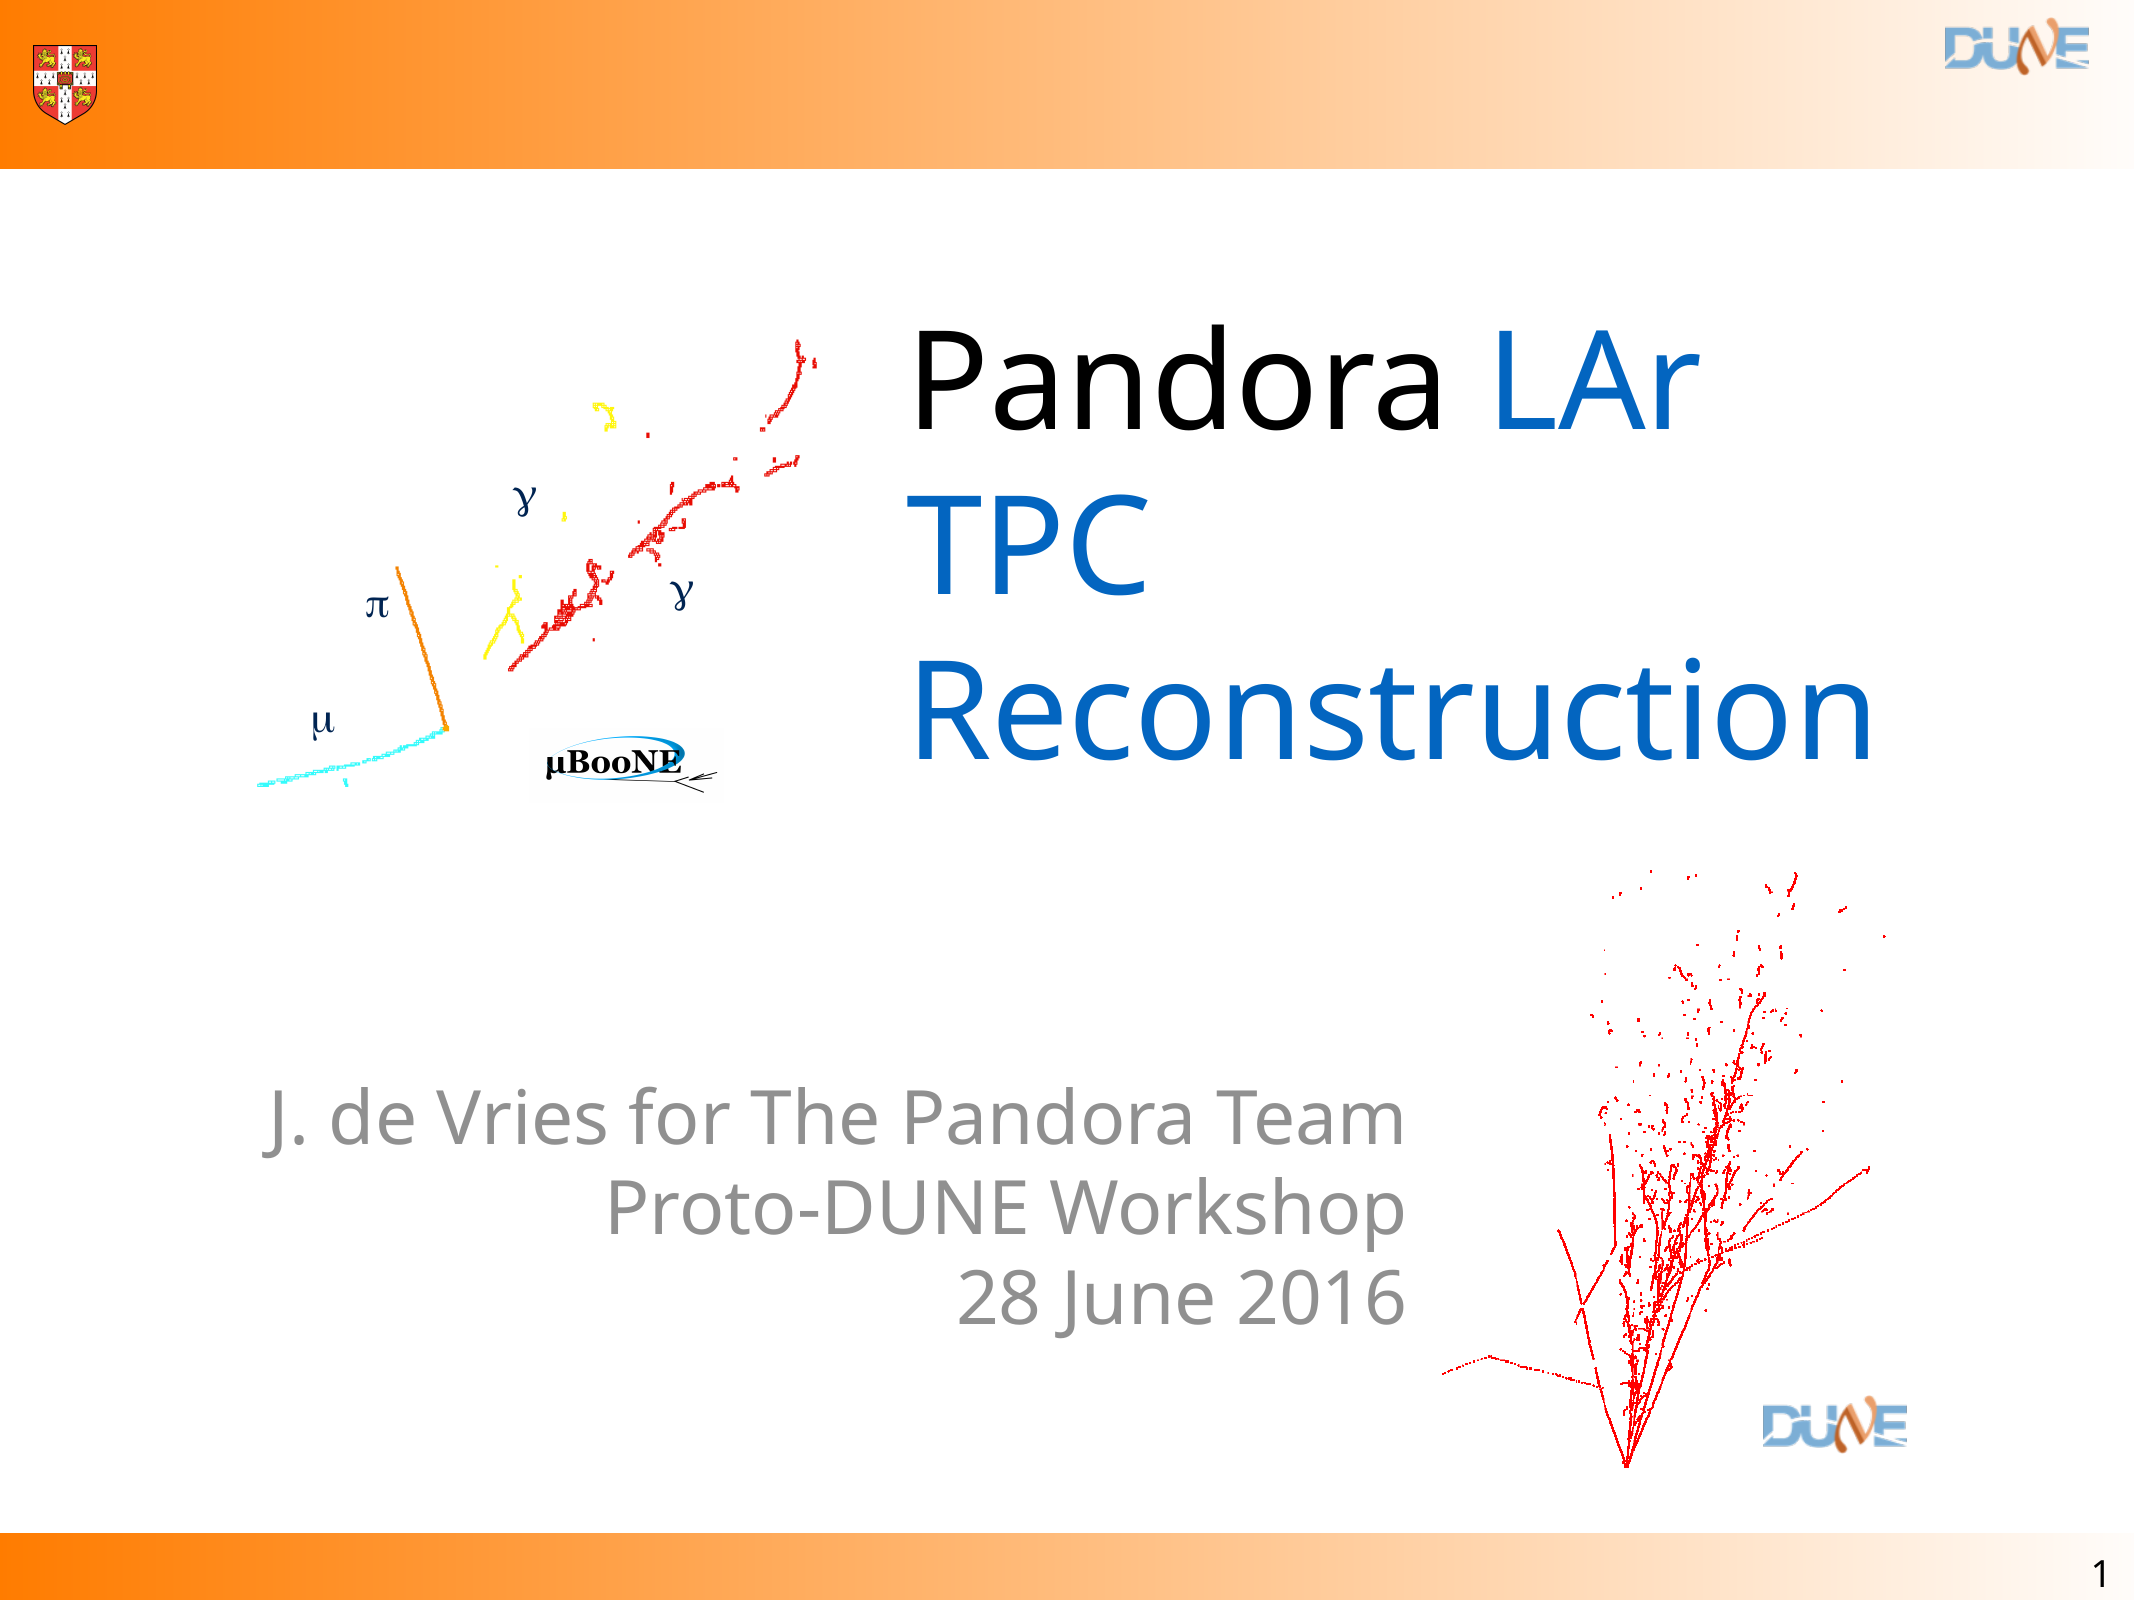

Pandora LAr TPC Reconstruction
g
g
p
m
J. de Vries for The Pandora Team
Proto-DUNE Workshop
28 June 2016